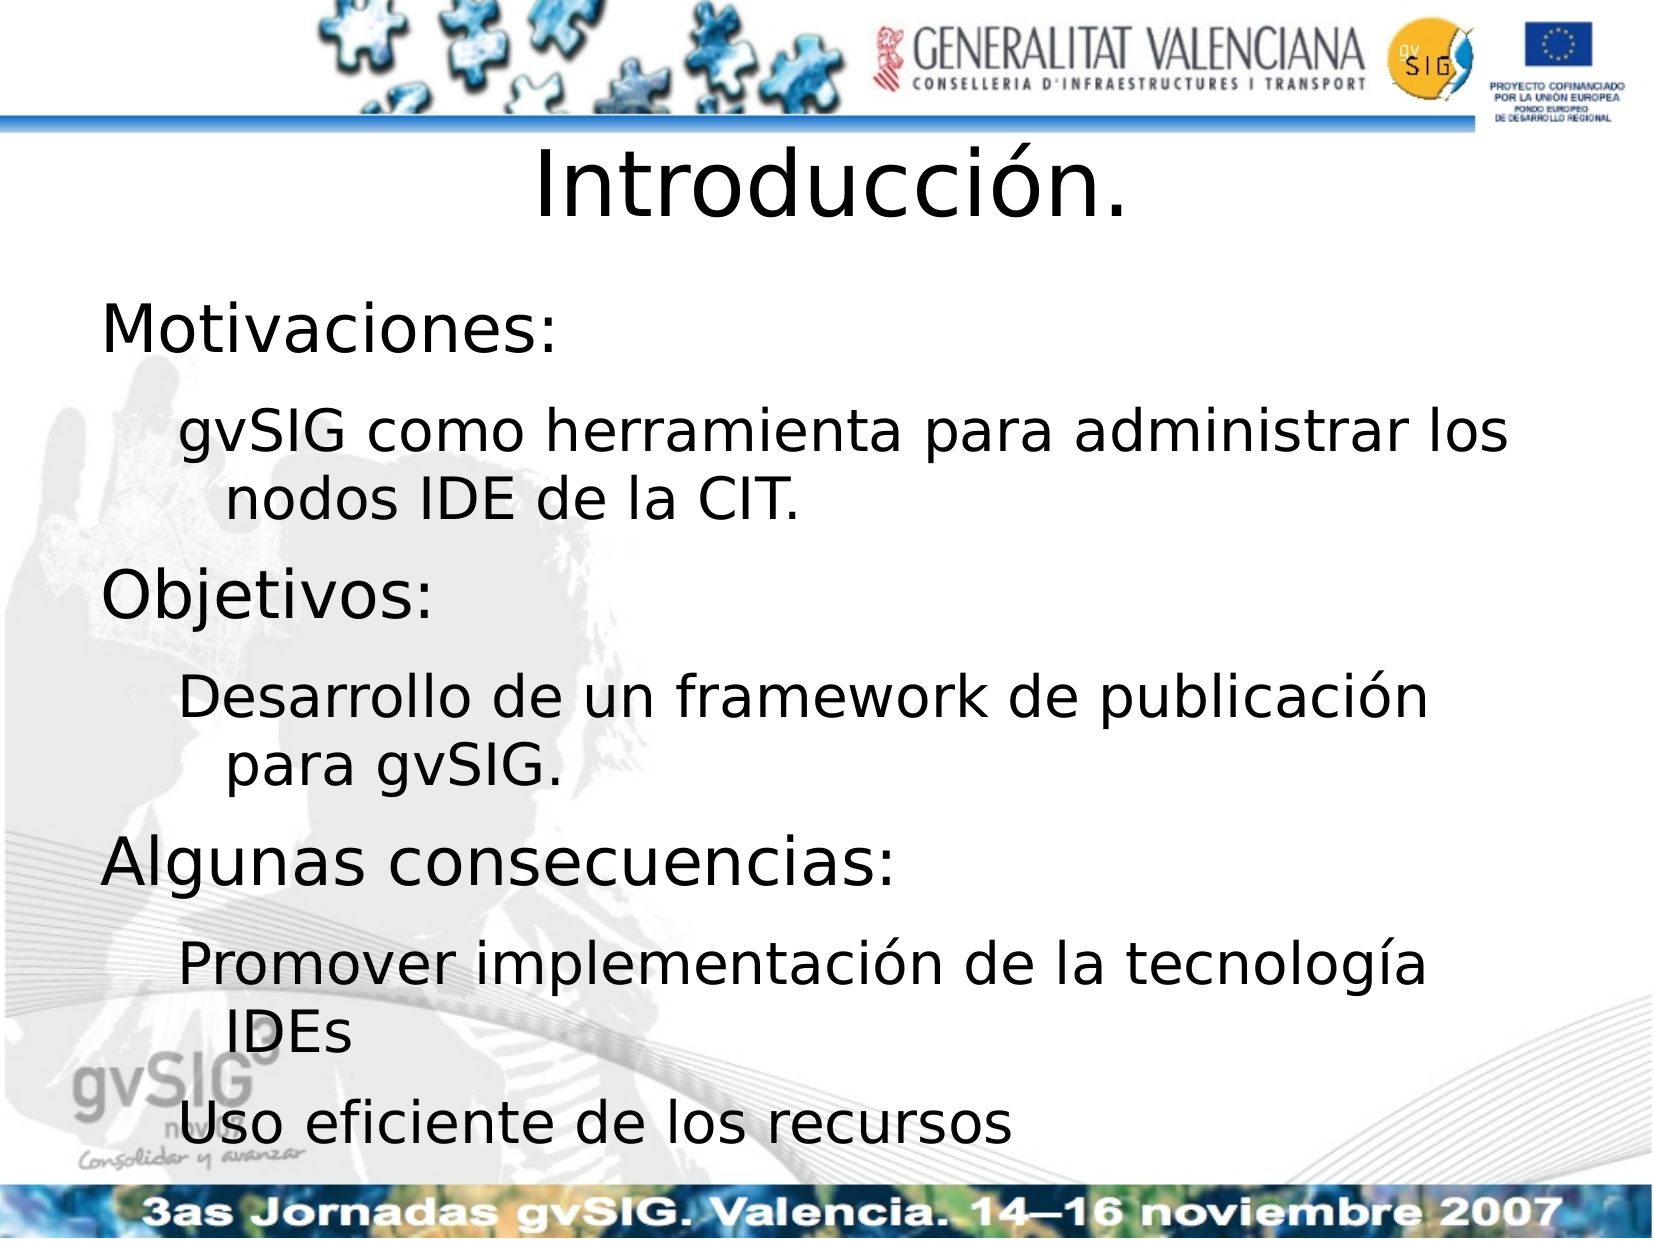

# Introducción.
Motivaciones:
gvSIG como herramienta para administrar los nodos IDE de la CIT.
Objetivos:
Desarrollo de un framework de publicación para gvSIG.
Algunas consecuencias:
Promover implementación de la tecnología IDEs
Uso eficiente de los recursos